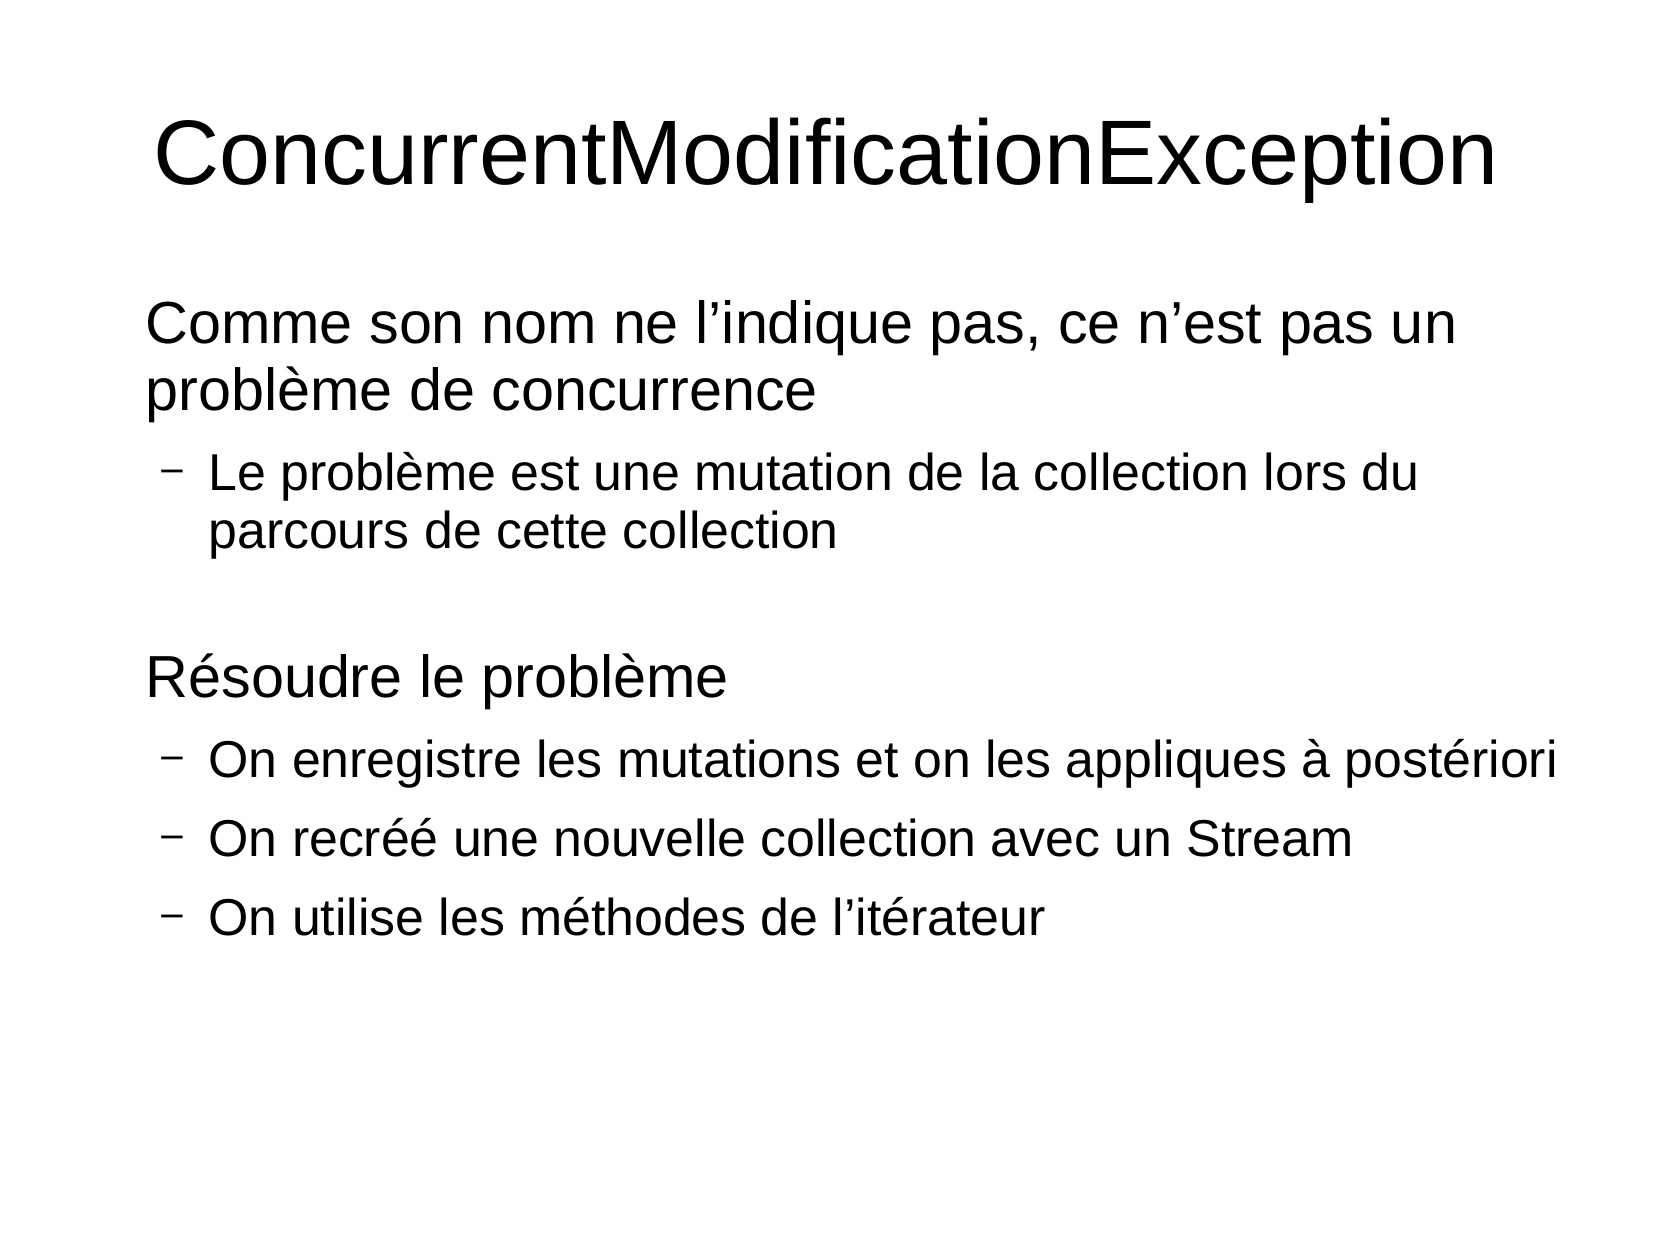

# ConcurrentModificationException
Comme son nom ne l’indique pas, ce n’est pas un problème de concurrence
Le problème est une mutation de la collection lors du parcours de cette collection
Résoudre le problème
On enregistre les mutations et on les appliques à postériori
On recréé une nouvelle collection avec un Stream
On utilise les méthodes de l’itérateur